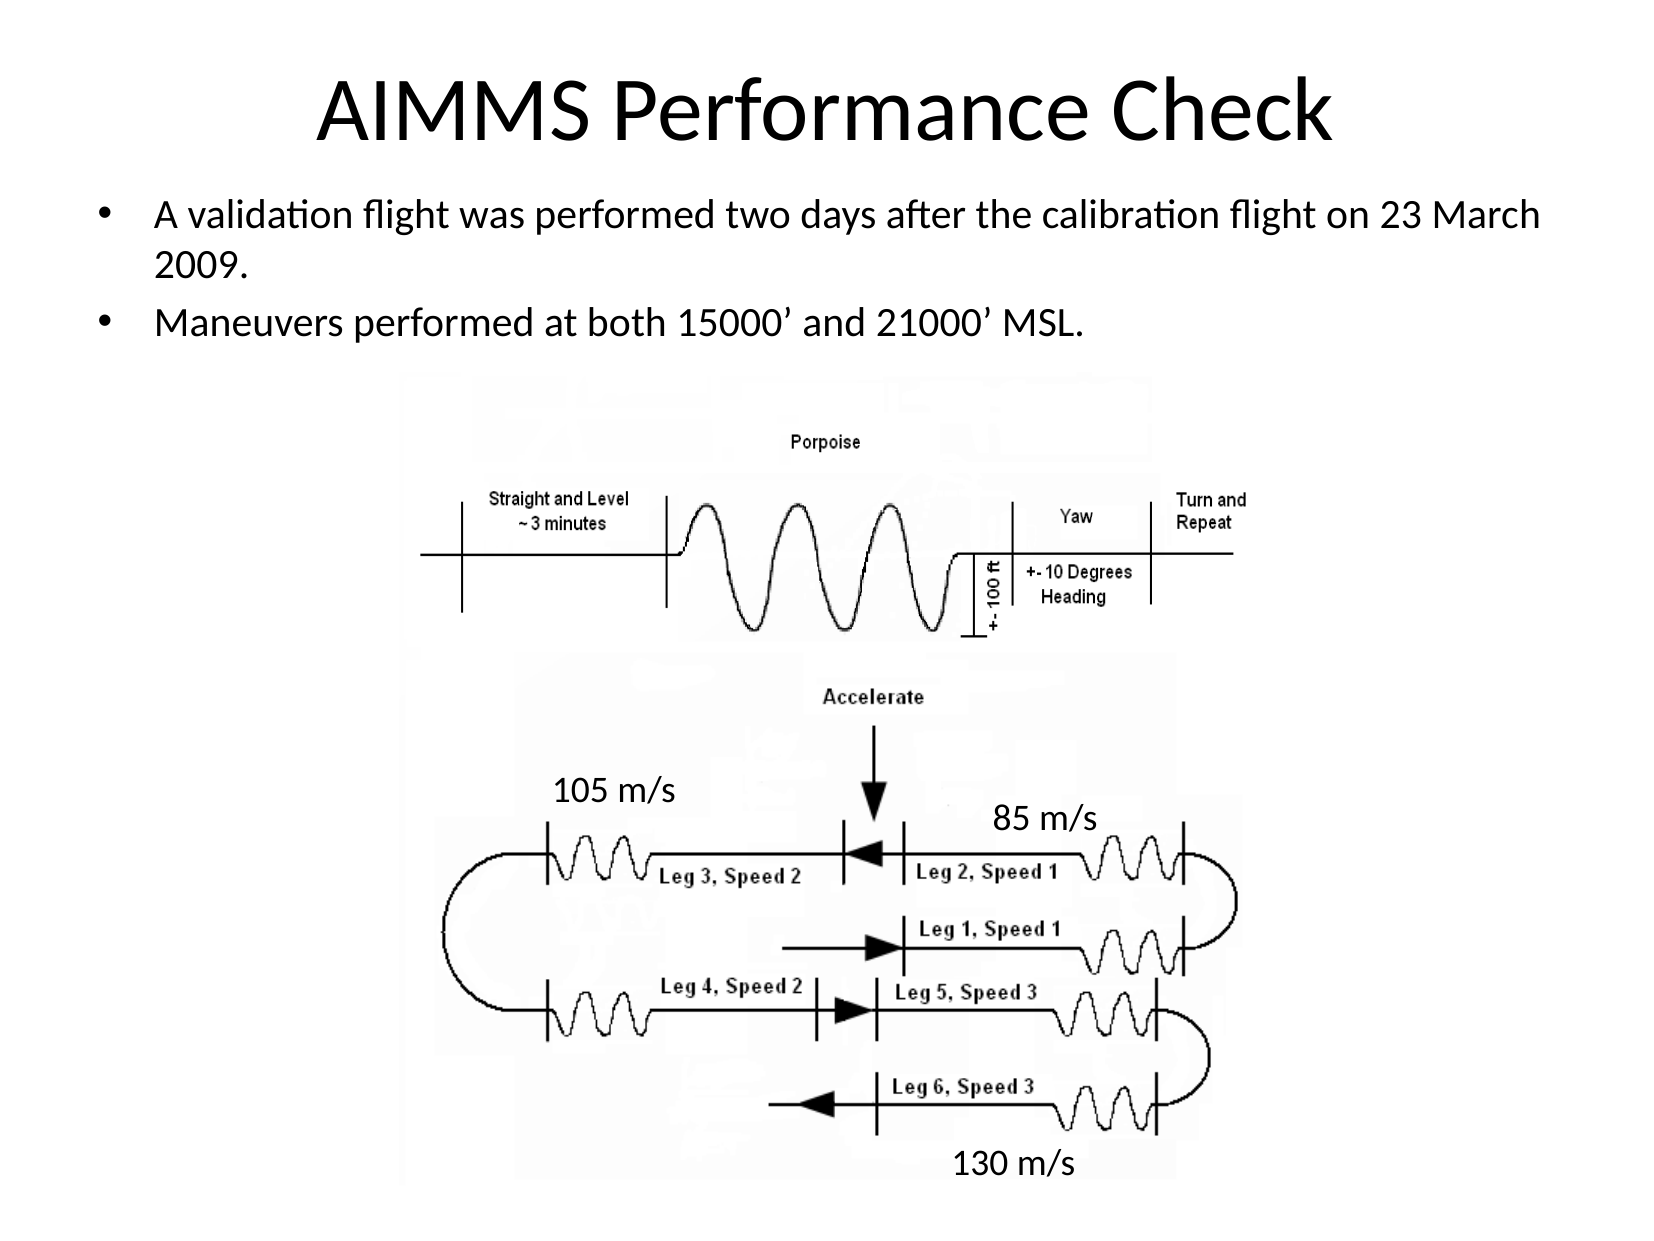

# AIMMS Performance Check
A validation flight was performed two days after the calibration flight on 23 March 2009.
Maneuvers performed at both 15000’ and 21000’ MSL.
105 m/s
85 m/s
130 m/s